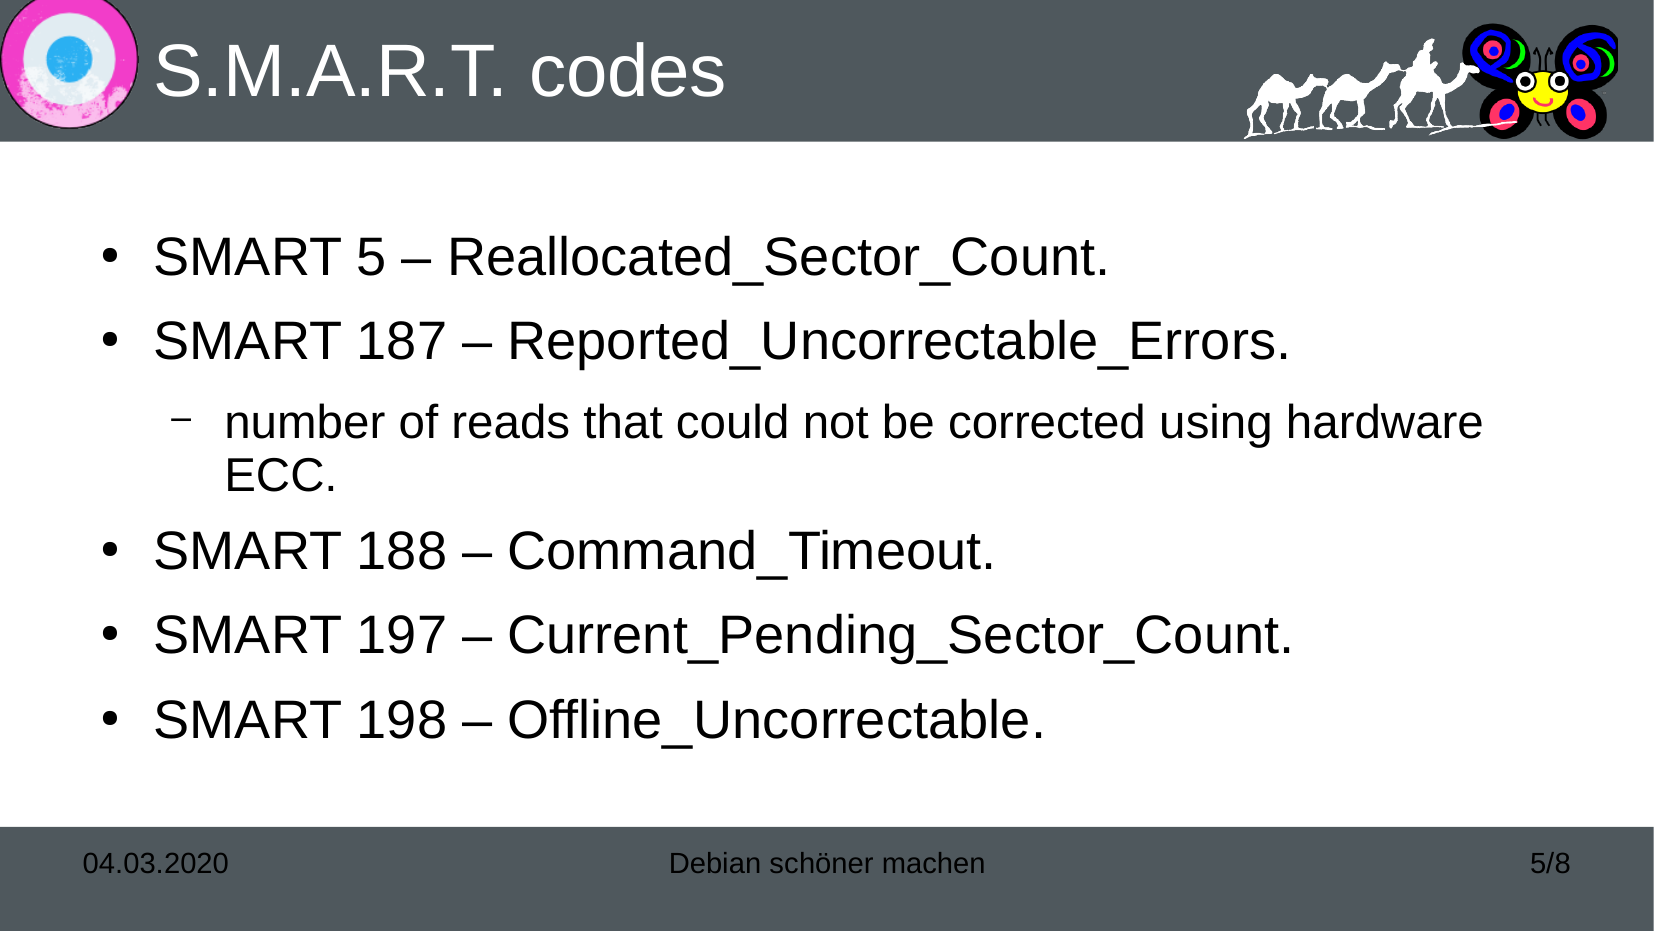

# S.M.A.R.T. codes
SMART 5 – Reallocated_Sector_Count.
SMART 187 – Reported_Uncorrectable_Errors.
number of reads that could not be corrected using hardware ECC.
SMART 188 – Command_Timeout.
SMART 197 – Current_Pending_Sector_Count.
SMART 198 – Offline_Uncorrectable.
08. März 2019
5